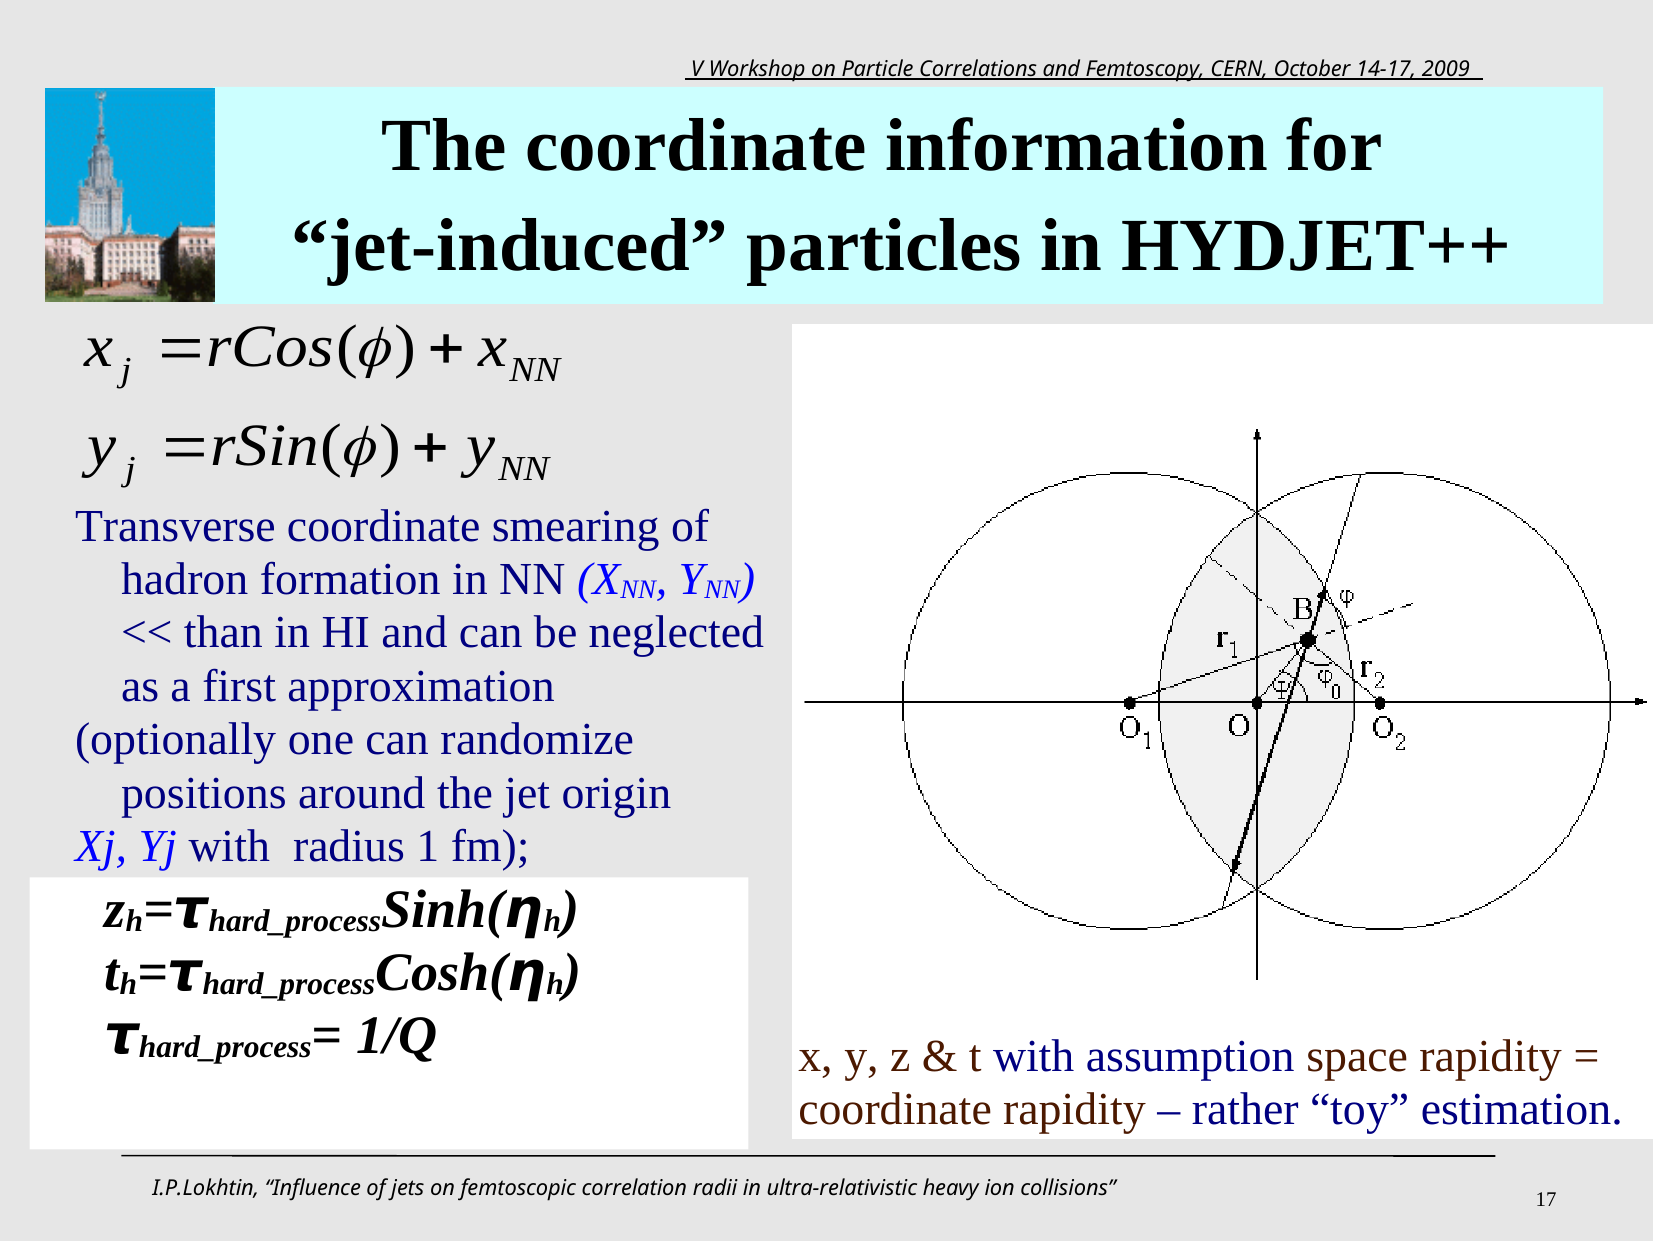

The coordinate information for
“jet-induced” particles in HYDJET++
Transverse coordinate smearing of hadron formation in NN (XNN, YNN) << than in HI and can be neglected as a first approximation
(optionally one can randomize positions around the jet origin
Xj, Yj with radius 1 fm);
zh=τhard_processSinh(ηh)
th=τhard_processCosh(ηh)
τhard_process= 1/Q
x, y, z & t with assumption space rapidity =
coordinate rapidity – rather “toy” estimation.